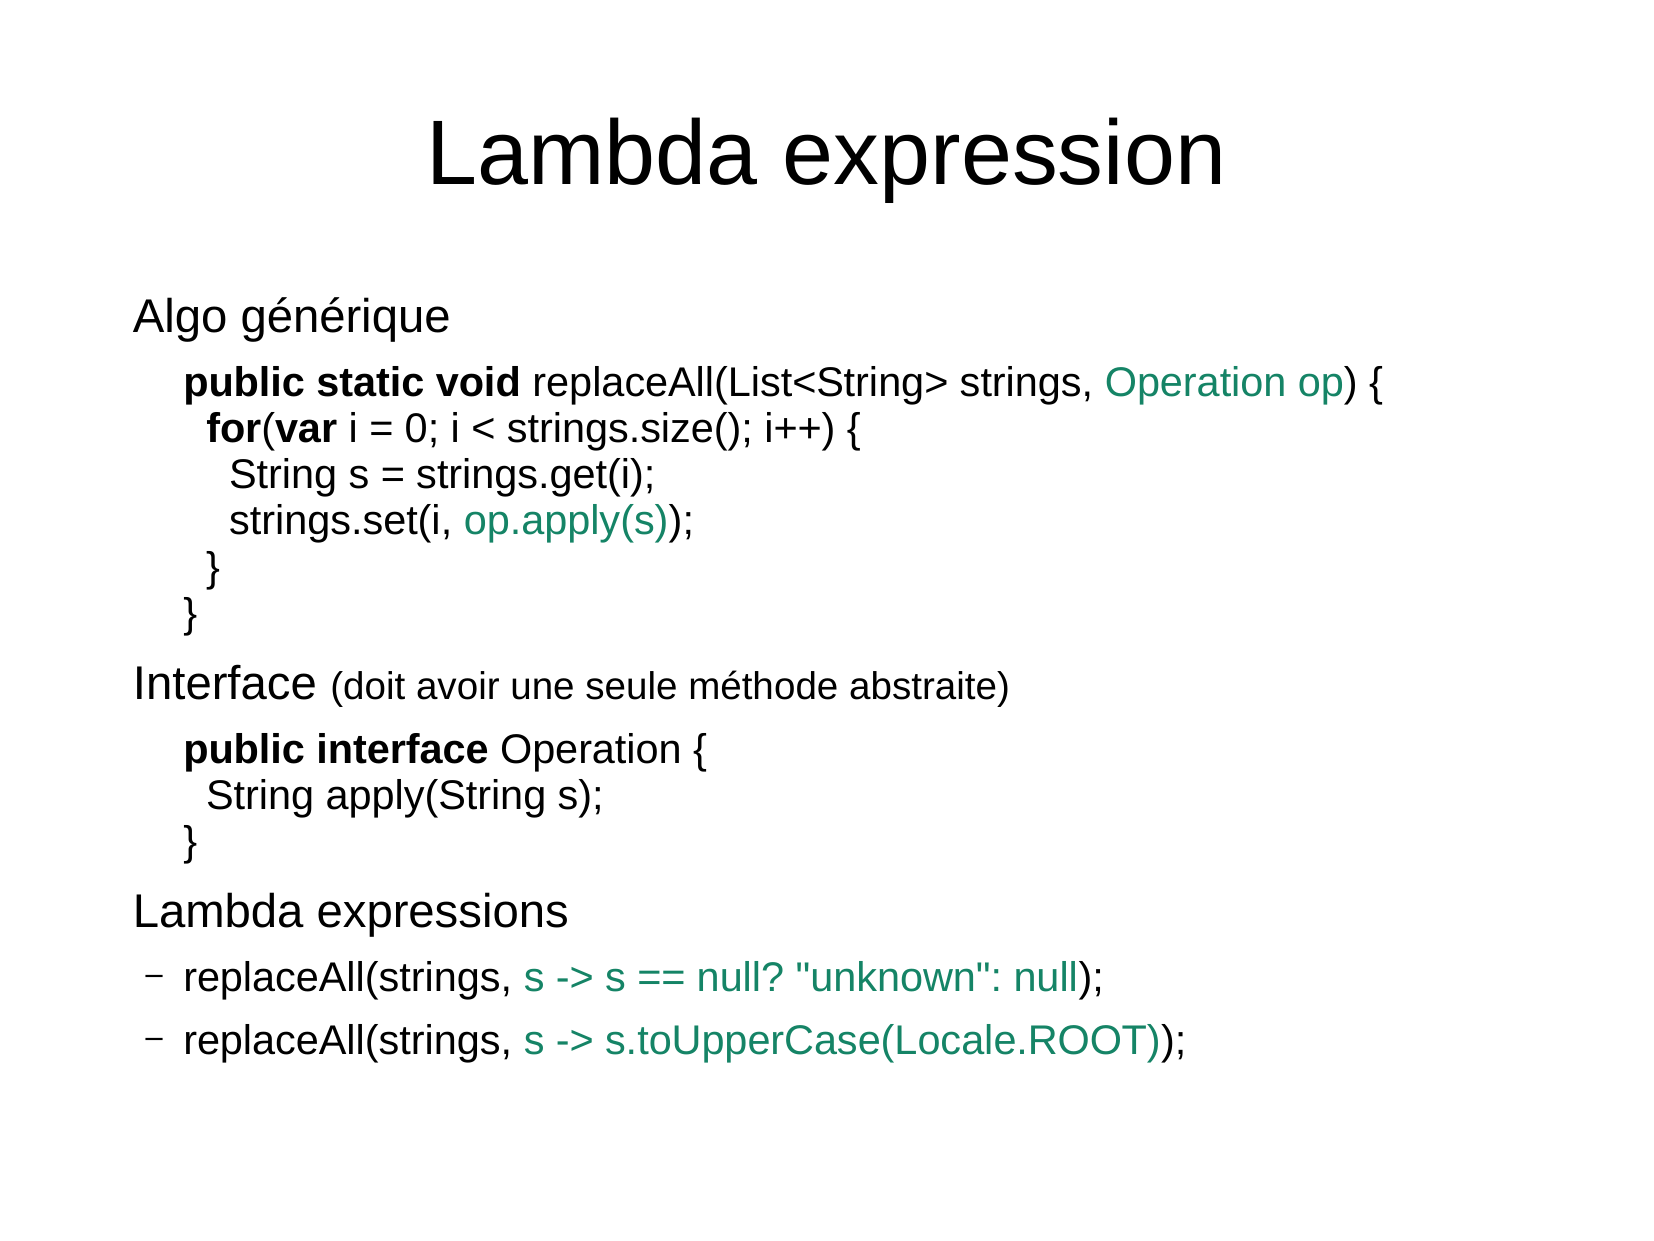

# Lambda expression
Algo générique
public static void replaceAll(List<String> strings, Operation op) {
 for(var i = 0; i < strings.size(); i++) {
 String s = strings.get(i);
 strings.set(i, op.apply(s));
 }
}
Interface (doit avoir une seule méthode abstraite)
public interface Operation {
 String apply(String s);
}
Lambda expressions
replaceAll(strings, s -> s == null? "unknown": null);
replaceAll(strings, s -> s.toUpperCase(Locale.ROOT));